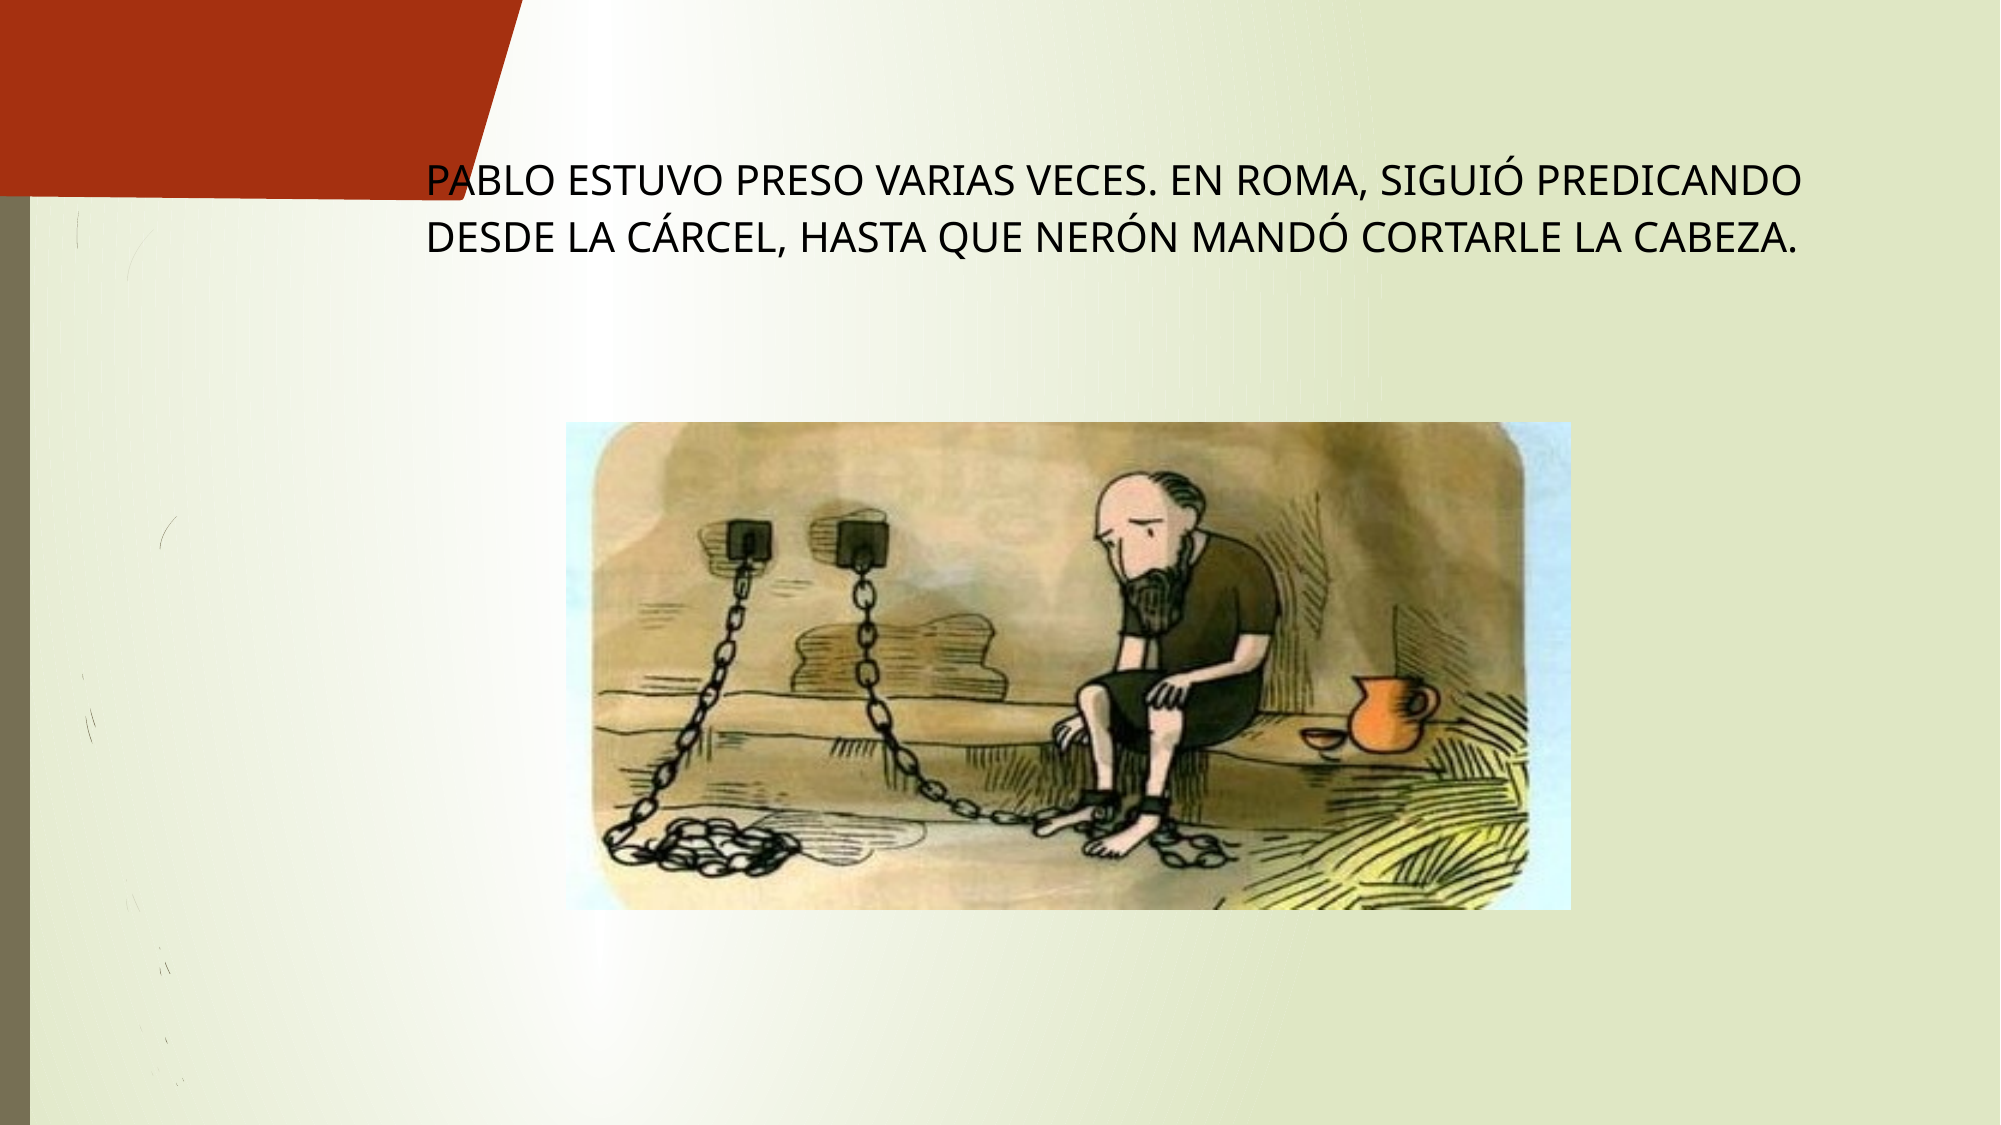

# PABLO ESTUVO PRESO VARIAS VECES. EN ROMA, SIGUIÓ PREDICANDO DESDE LA CÁRCEL, HASTA QUE NERÓN MANDÓ CORTARLE LA CABEZA.